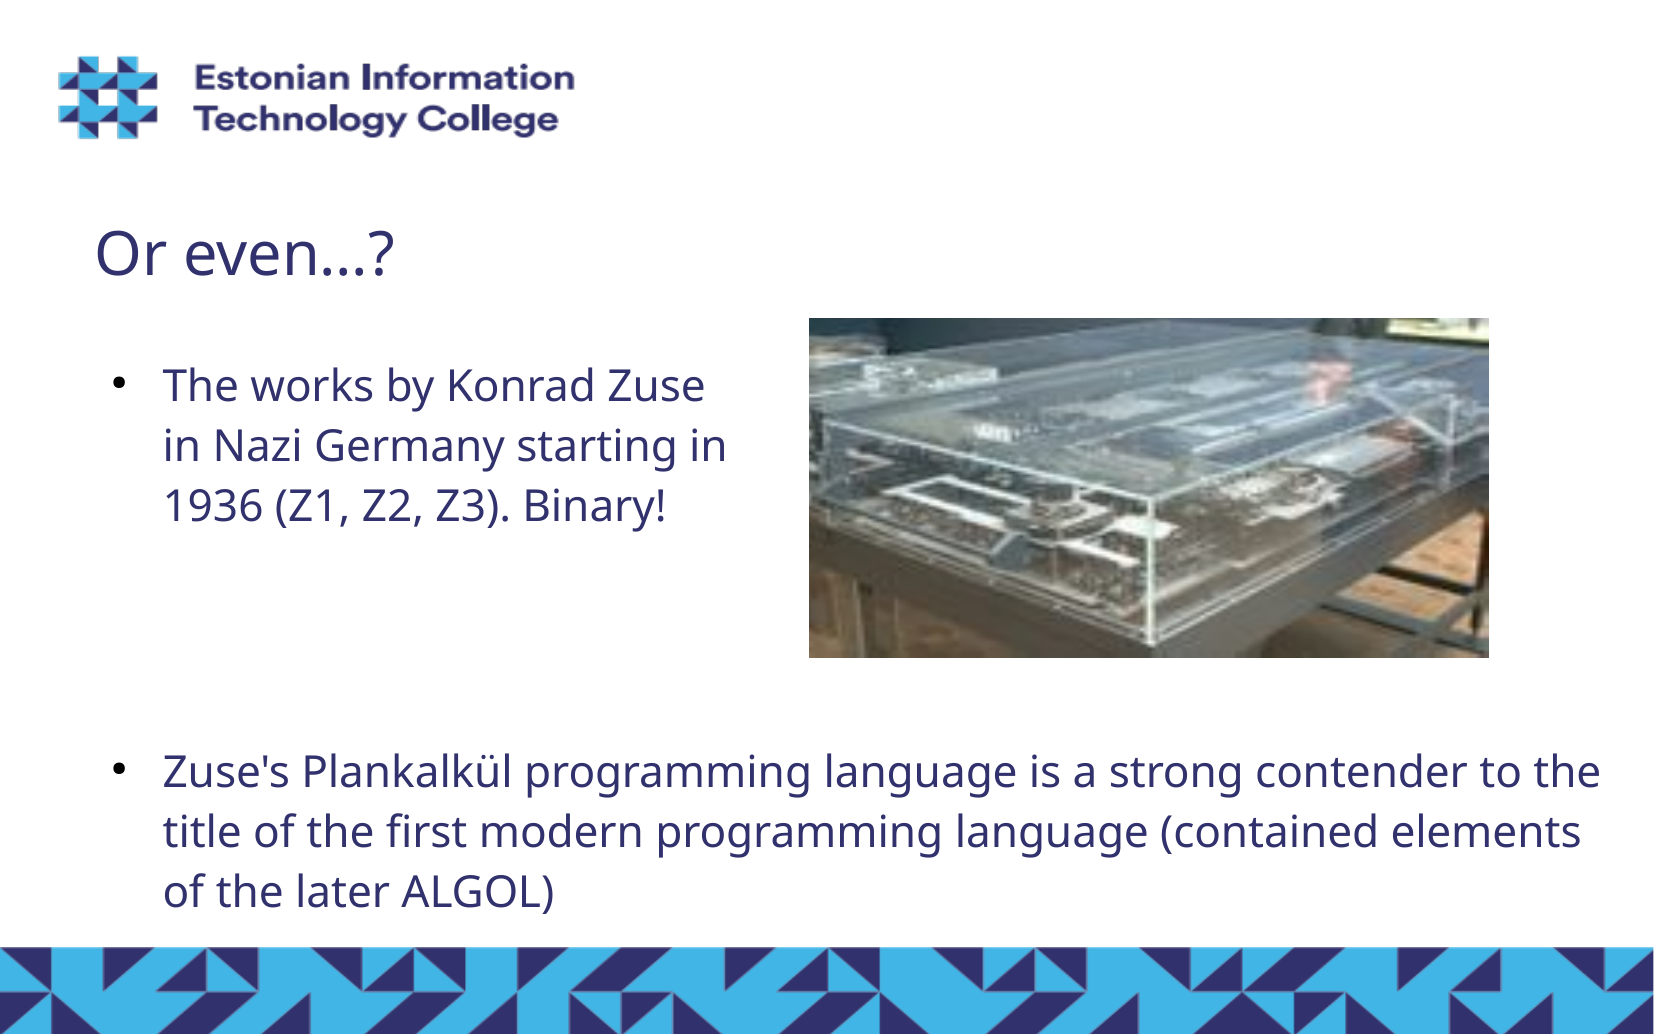

# Or even…?
The works by Konrad Zuse
in Nazi Germany starting in
1936 (Z1, Z2, Z3). Binary!
Zuse's Plankalkül programming language is a strong contender to the title of the first modern programming language (contained elements of the later ALGOL)